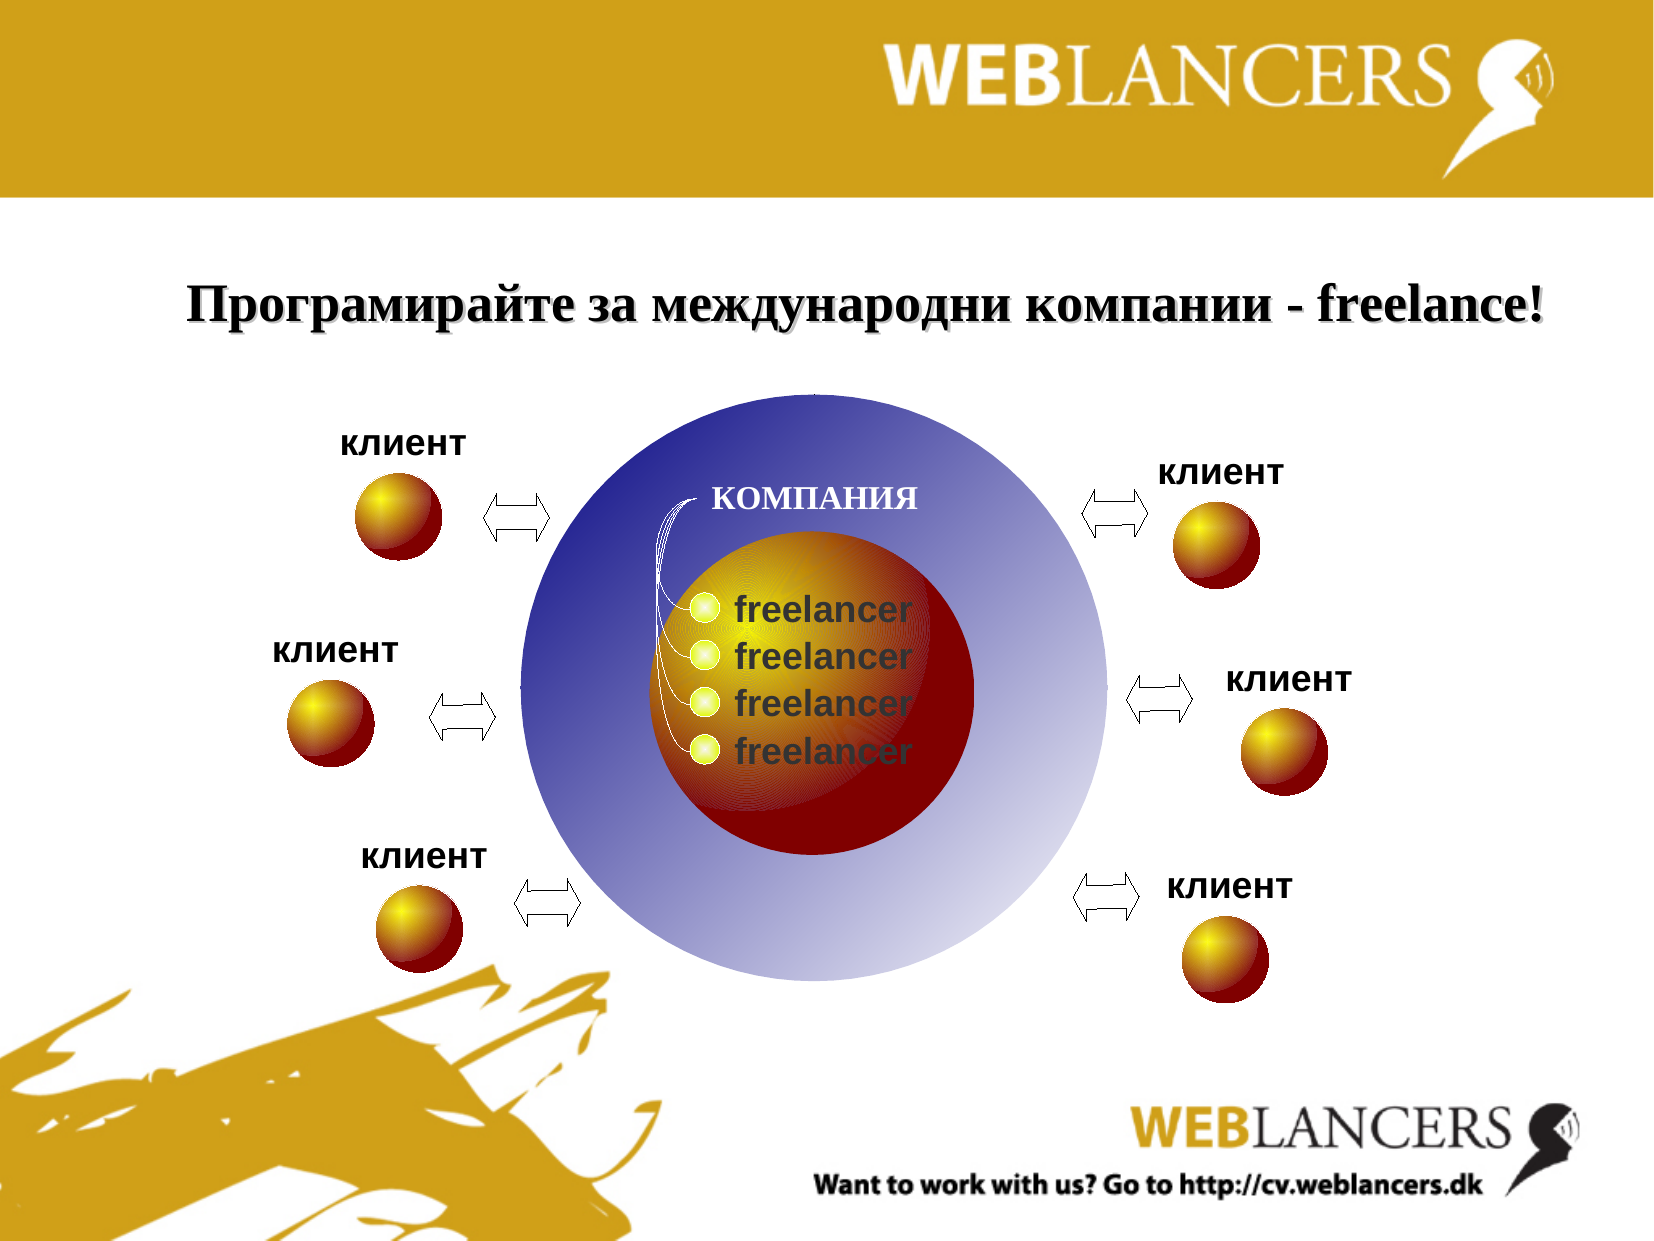

Програмирайте за международни компании - freelance!
клиент
клиент
КОМПАНИЯ
freelancer
клиент
freelancer
клиент
freelancer
freelancer
клиент
клиент